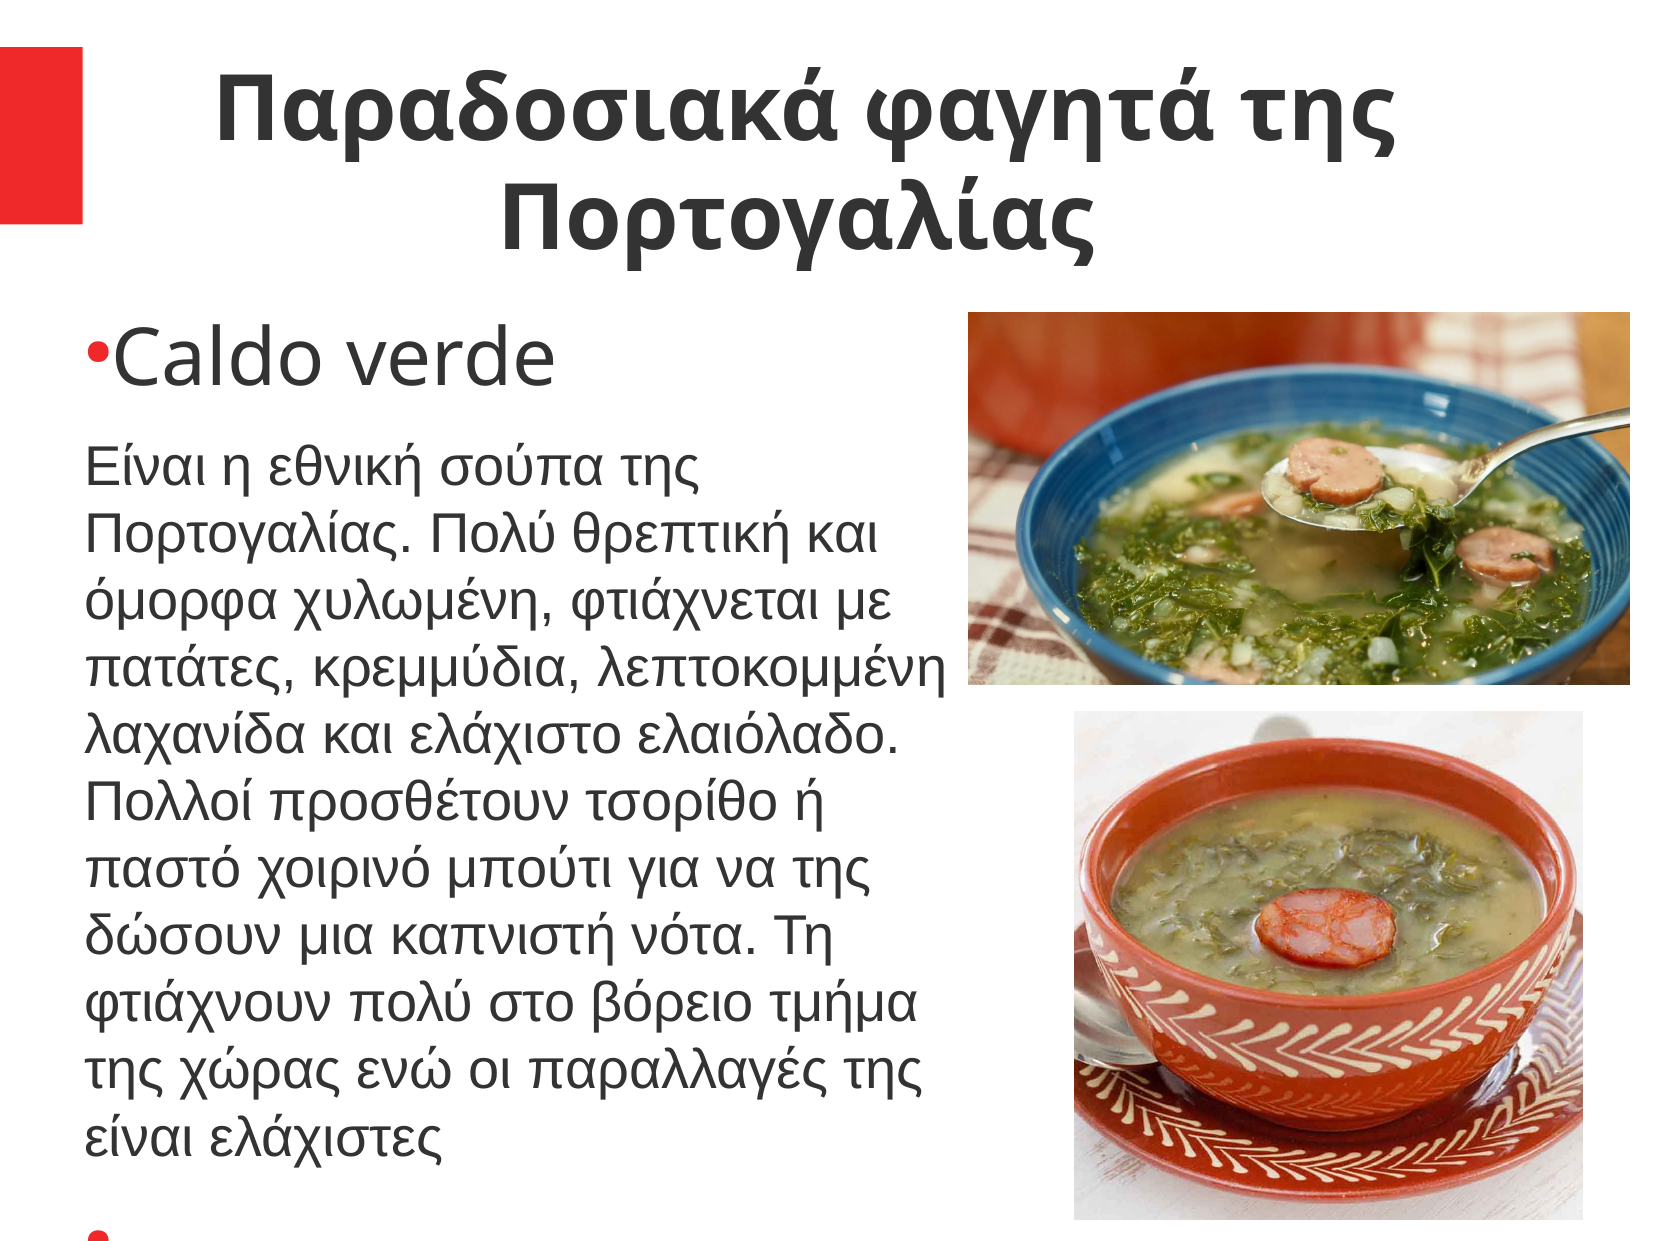

# Παραδοσιακά φαγητά της Πορτογαλίας
Caldo verde
Είναι η εθνική σούπα της Πορτογαλίας. Πολύ θρεπτική και όμορφα χυλωμένη, φτιάχνεται με πατάτες, κρεμμύδια, λεπτοκομμένη λαχανίδα και ελάχιστο ελαιόλαδο. Πολλοί προσθέτουν τσορίθο ή παστό χοιρινό μπούτι για να της δώσουν μια καπνιστή νότα. Τη φτιάχνουν πολύ στο βόρειο τμήμα της χώρας ενώ οι παραλλαγές της είναι ελάχιστες